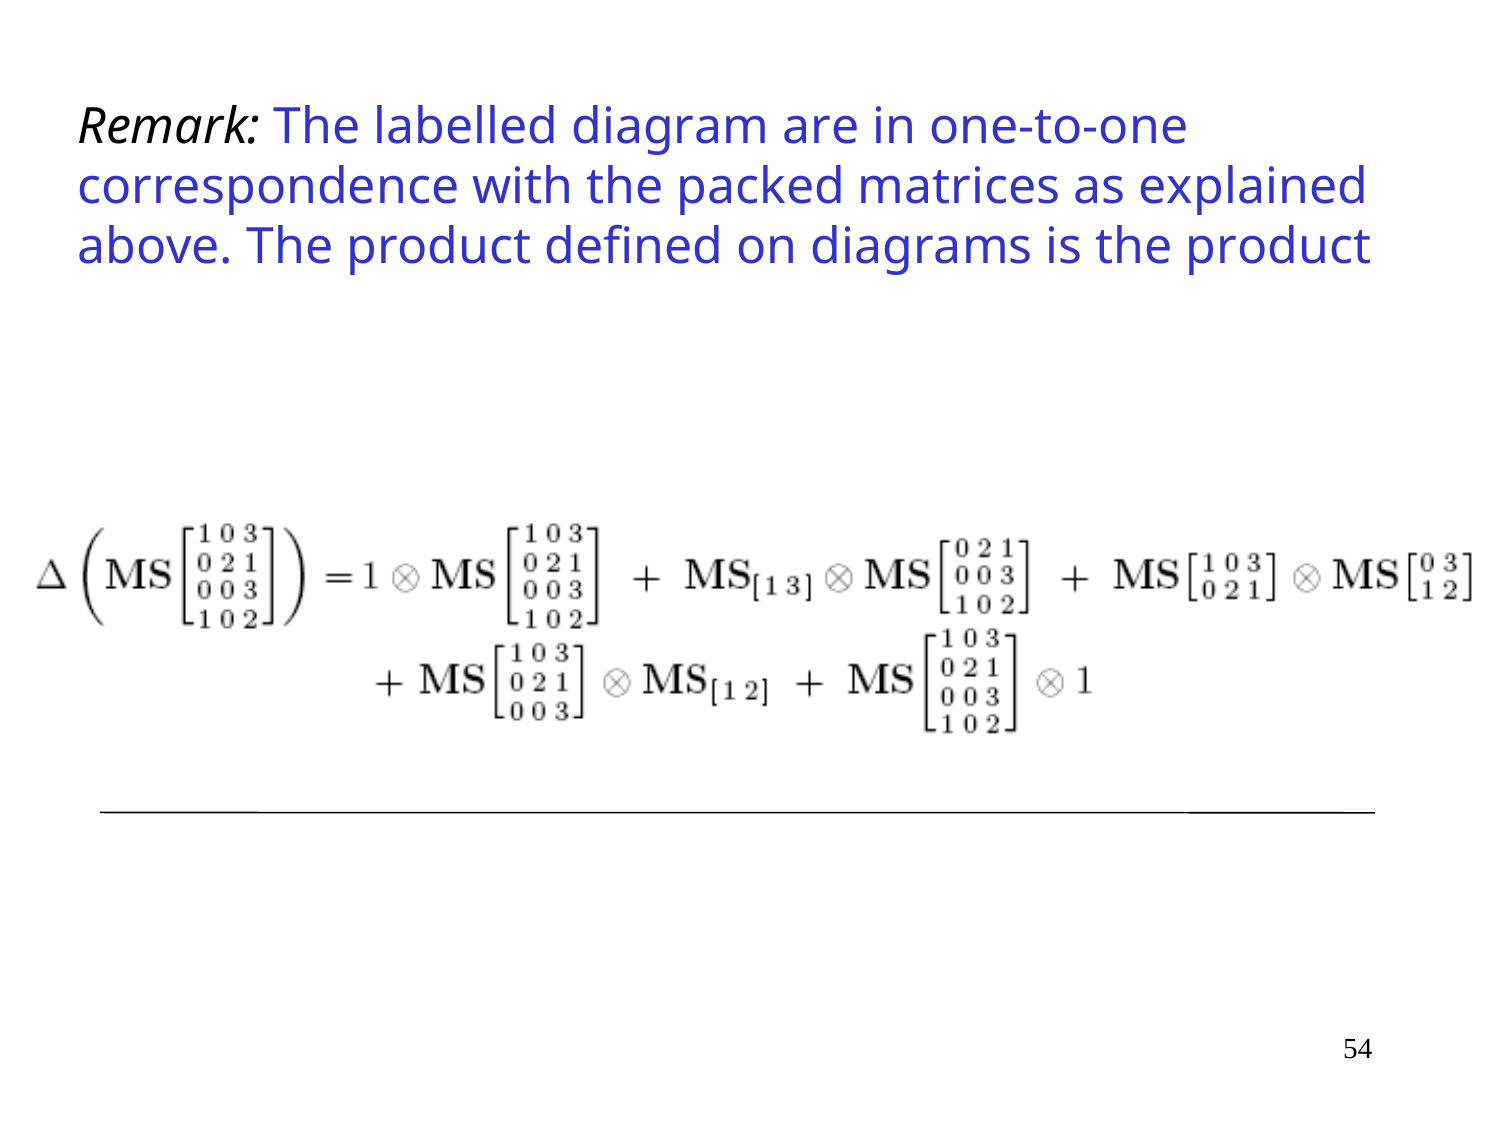

Remark: The labelled diagram are in one-to-one correspondence with the packed matrices as explained above. The product defined on diagrams is the product of the functions (SP)p packed of NCSF VI p 709 (*).
54